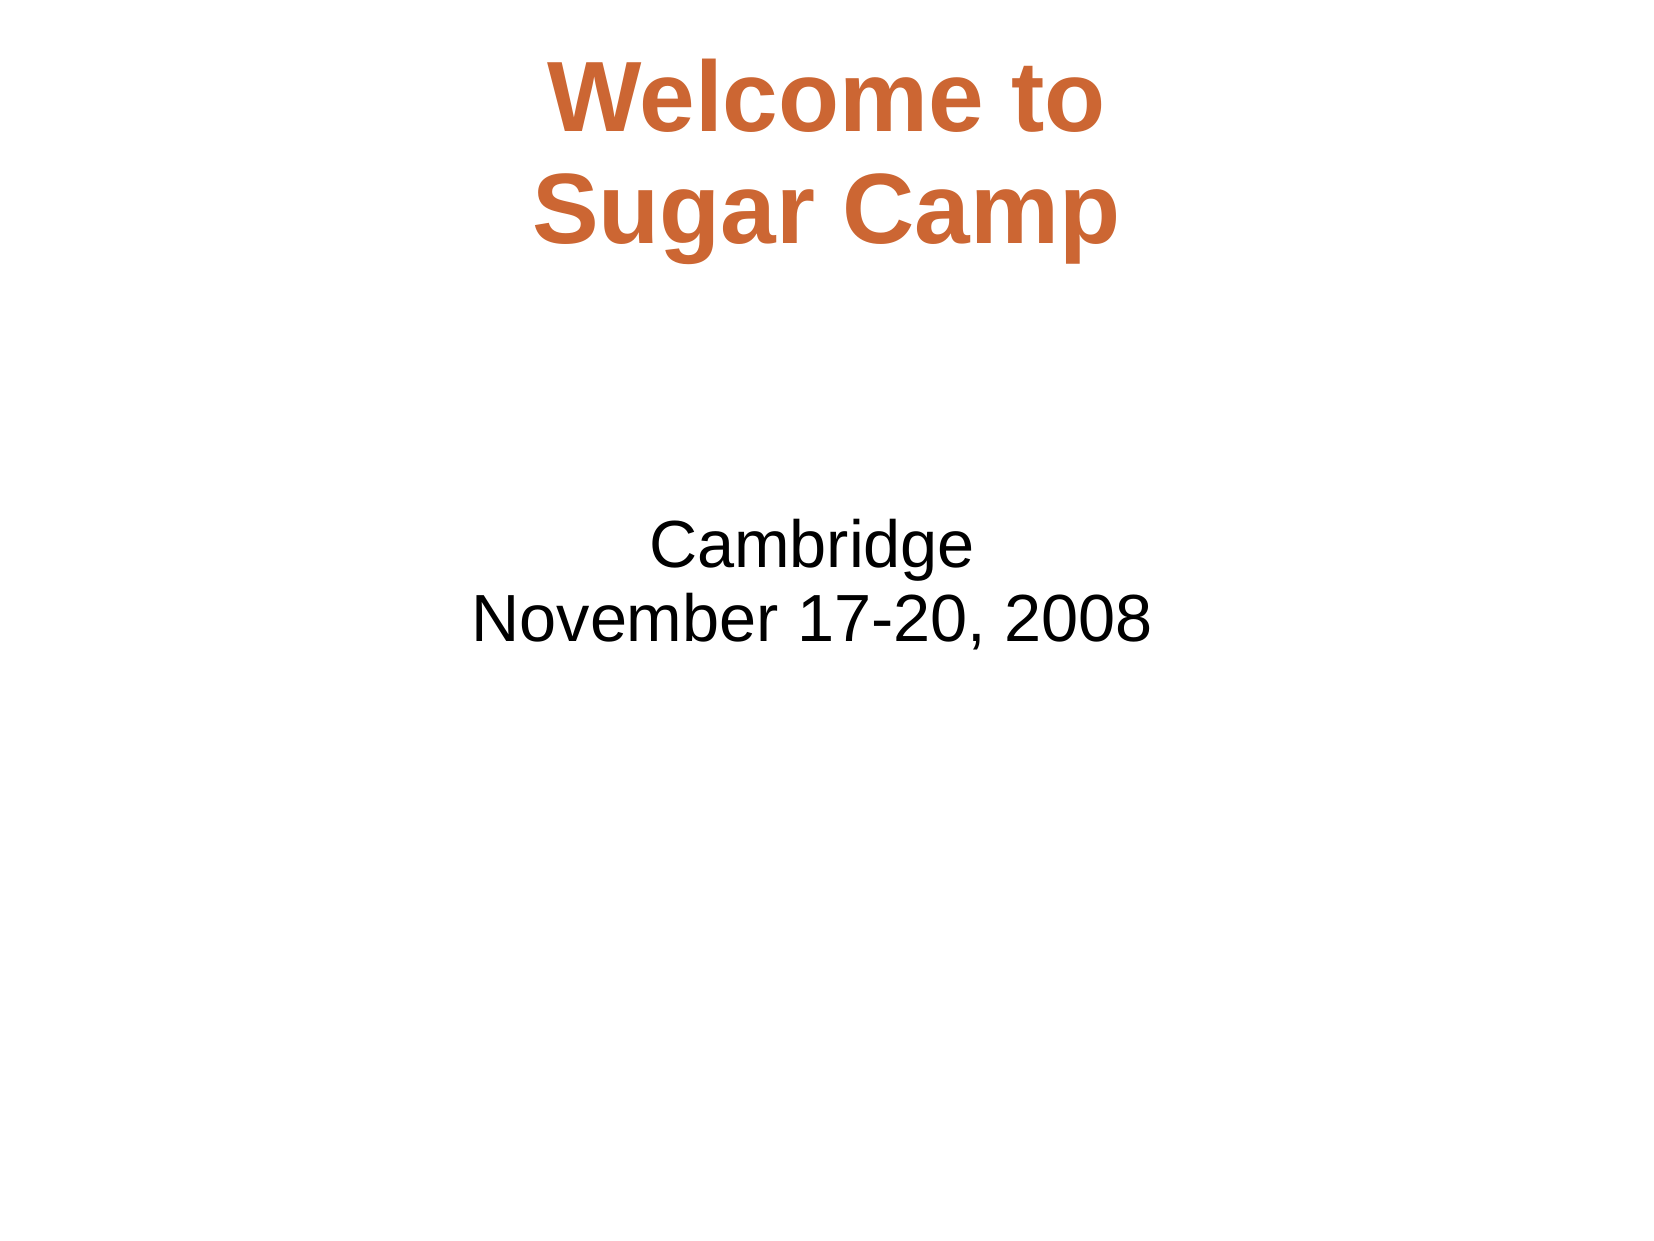

# Welcome to Sugar Camp
Cambridge
November 17-20, 2008